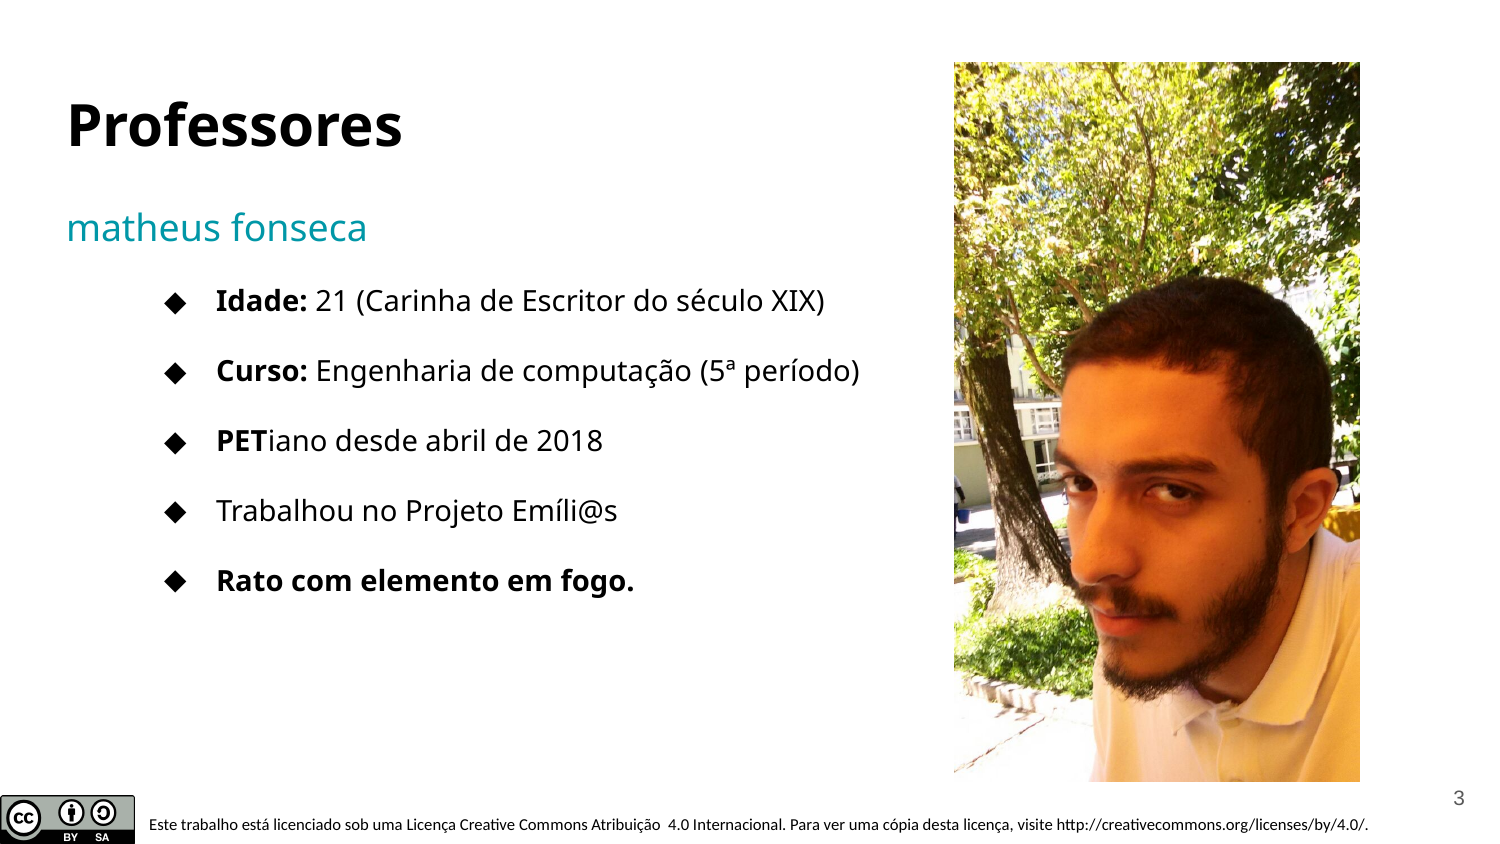

# Professores
matheus fonseca
Idade: 21 (Carinha de Escritor do século XIX)
Curso: Engenharia de computação (5ª período)
PETiano desde abril de 2018
Trabalhou no Projeto Emíli@s
Rato com elemento em fogo.
Este trabalho está licenciado sob uma Licença Creative Commons Atribuição 4.0 Internacional. Para ver uma cópia desta licença, visite http://creativecommons.org/licenses/by/4.0/.